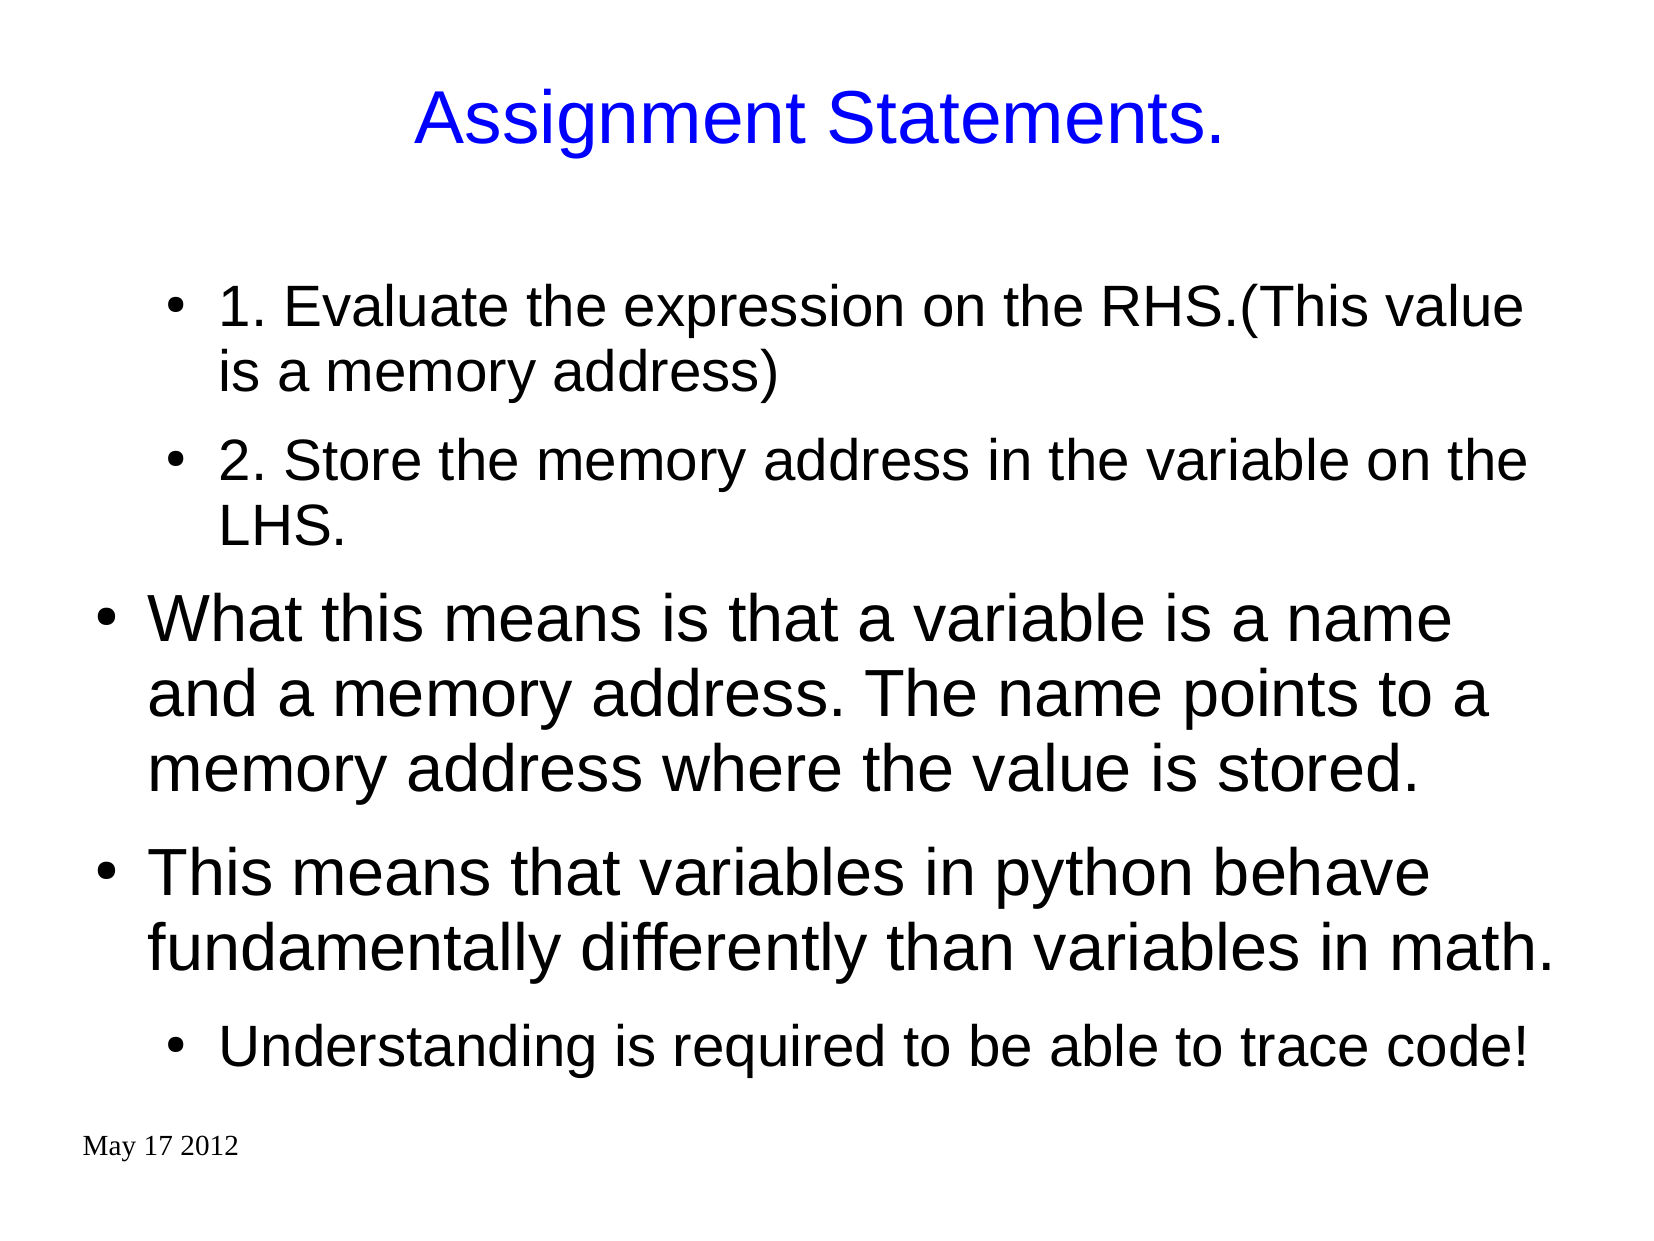

# Assignment Statements.
1. Evaluate the expression on the RHS.(This value is a memory address)
2. Store the memory address in the variable on the LHS.
What this means is that a variable is a name and a memory address. The name points to a memory address where the value is stored.
This means that variables in python behave fundamentally differently than variables in math.
Understanding is required to be able to trace code!
May 17 2012